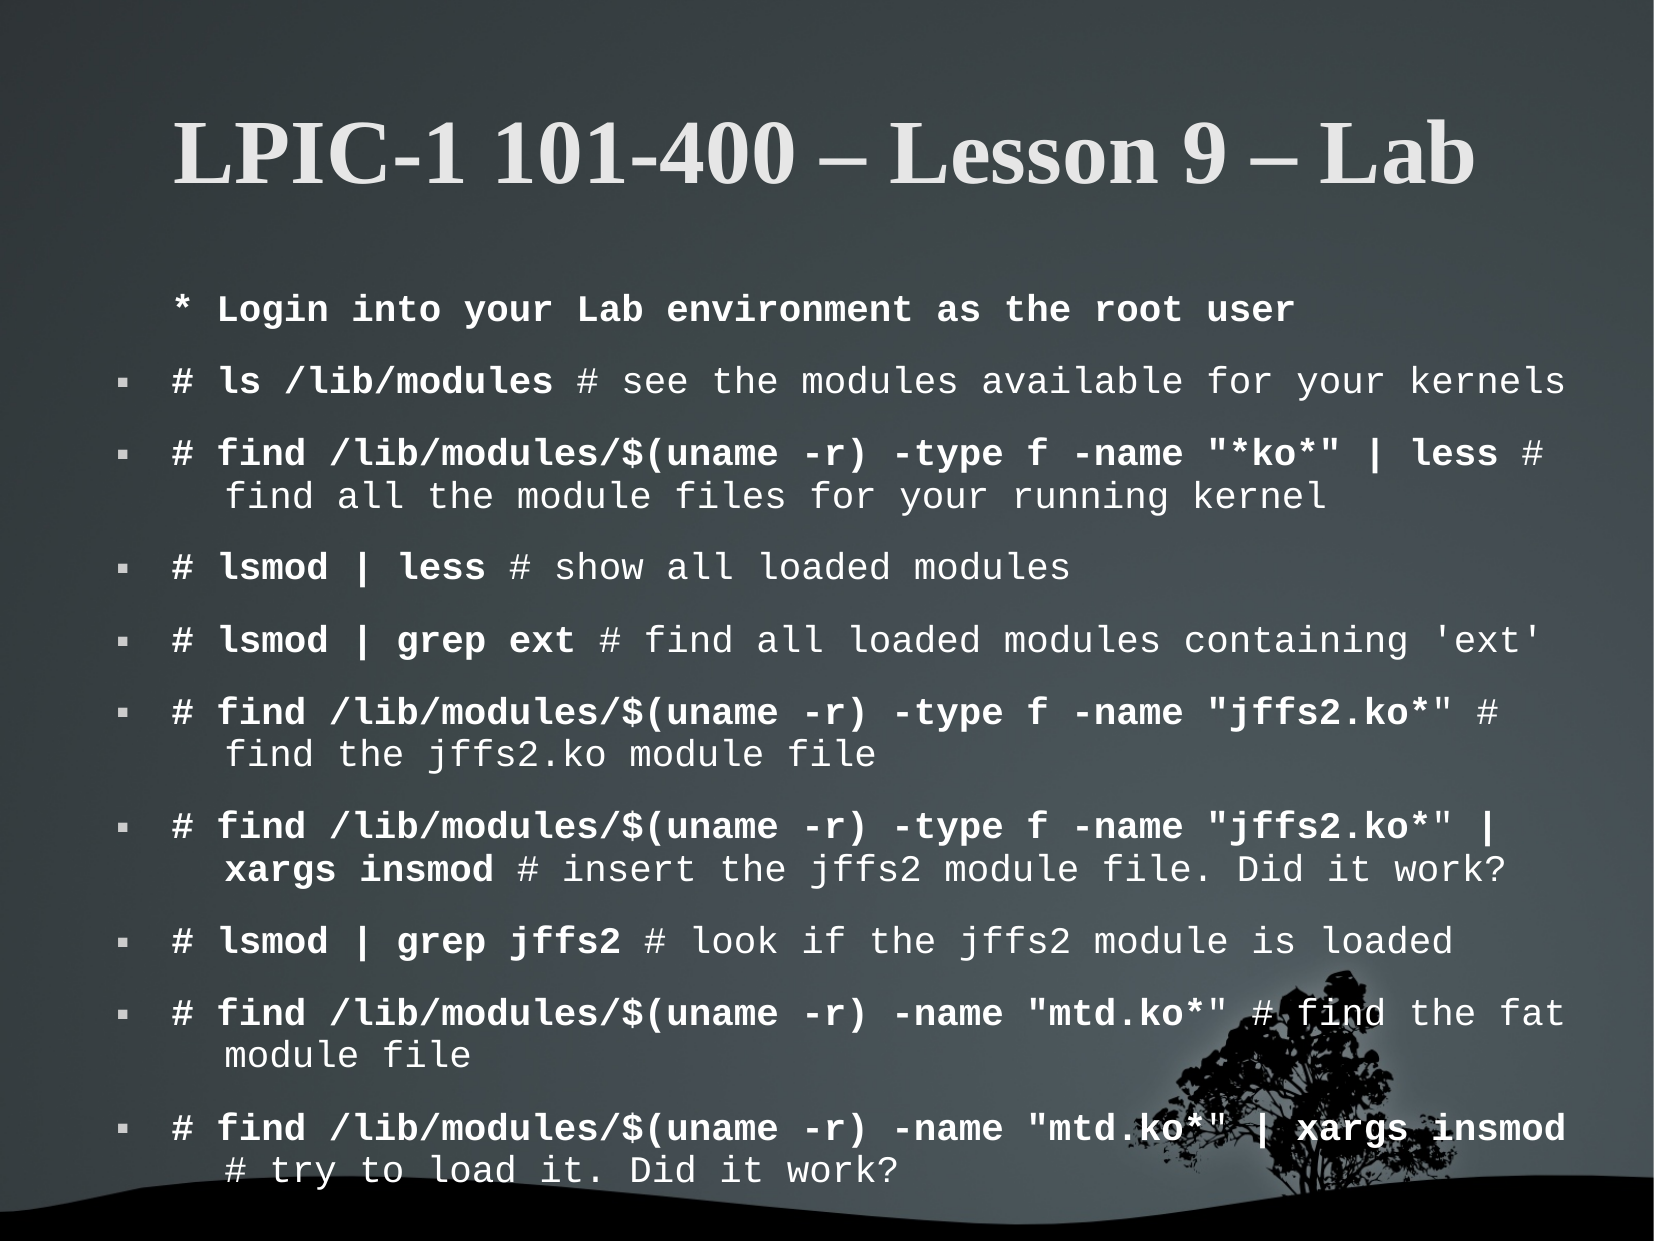

# LPIC-1 101-400 – Lesson 9 – Lab
* Login into your Lab environment as the root user
# ls /lib/modules # see the modules available for your kernels
# find /lib/modules/$(uname -r) -type f -name "*ko*" | less # find all the module files for your running kernel
# lsmod | less # show all loaded modules
# lsmod | grep ext # find all loaded modules containing 'ext'
# find /lib/modules/$(uname -r) -type f -name "jffs2.ko*" # find the jffs2.ko module file
# find /lib/modules/$(uname -r) -type f -name "jffs2.ko*" | xargs insmod # insert the jffs2 module file. Did it work?
# lsmod | grep jffs2 # look if the jffs2 module is loaded
# find /lib/modules/$(uname -r) -name "mtd.ko*" # find the fat module file
# find /lib/modules/$(uname -r) -name "mtd.ko*" | xargs insmod # try to load it. Did it work?